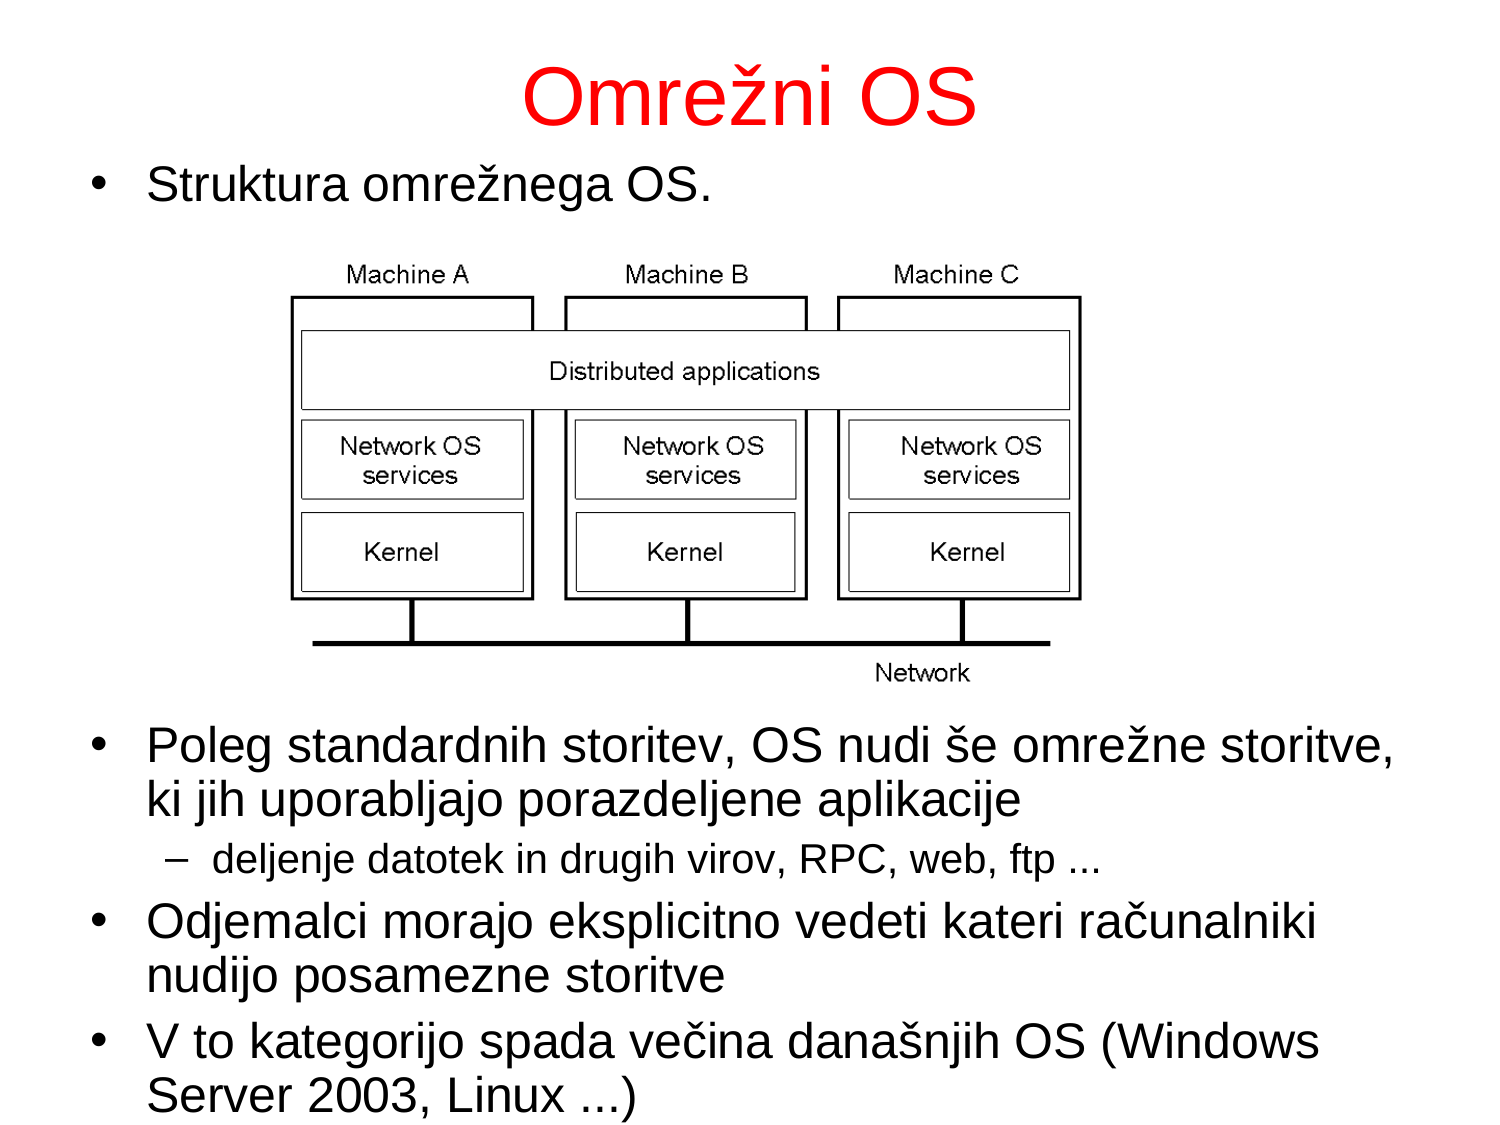

# Omrežni OS
Struktura omrežnega OS.
Poleg standardnih storitev, OS nudi še omrežne storitve, ki jih uporabljajo porazdeljene aplikacije
deljenje datotek in drugih virov, RPC, web, ftp ...
Odjemalci morajo eksplicitno vedeti kateri računalniki nudijo posamezne storitve
V to kategorijo spada večina današnjih OS (Windows Server 2003, Linux ...)
1-19